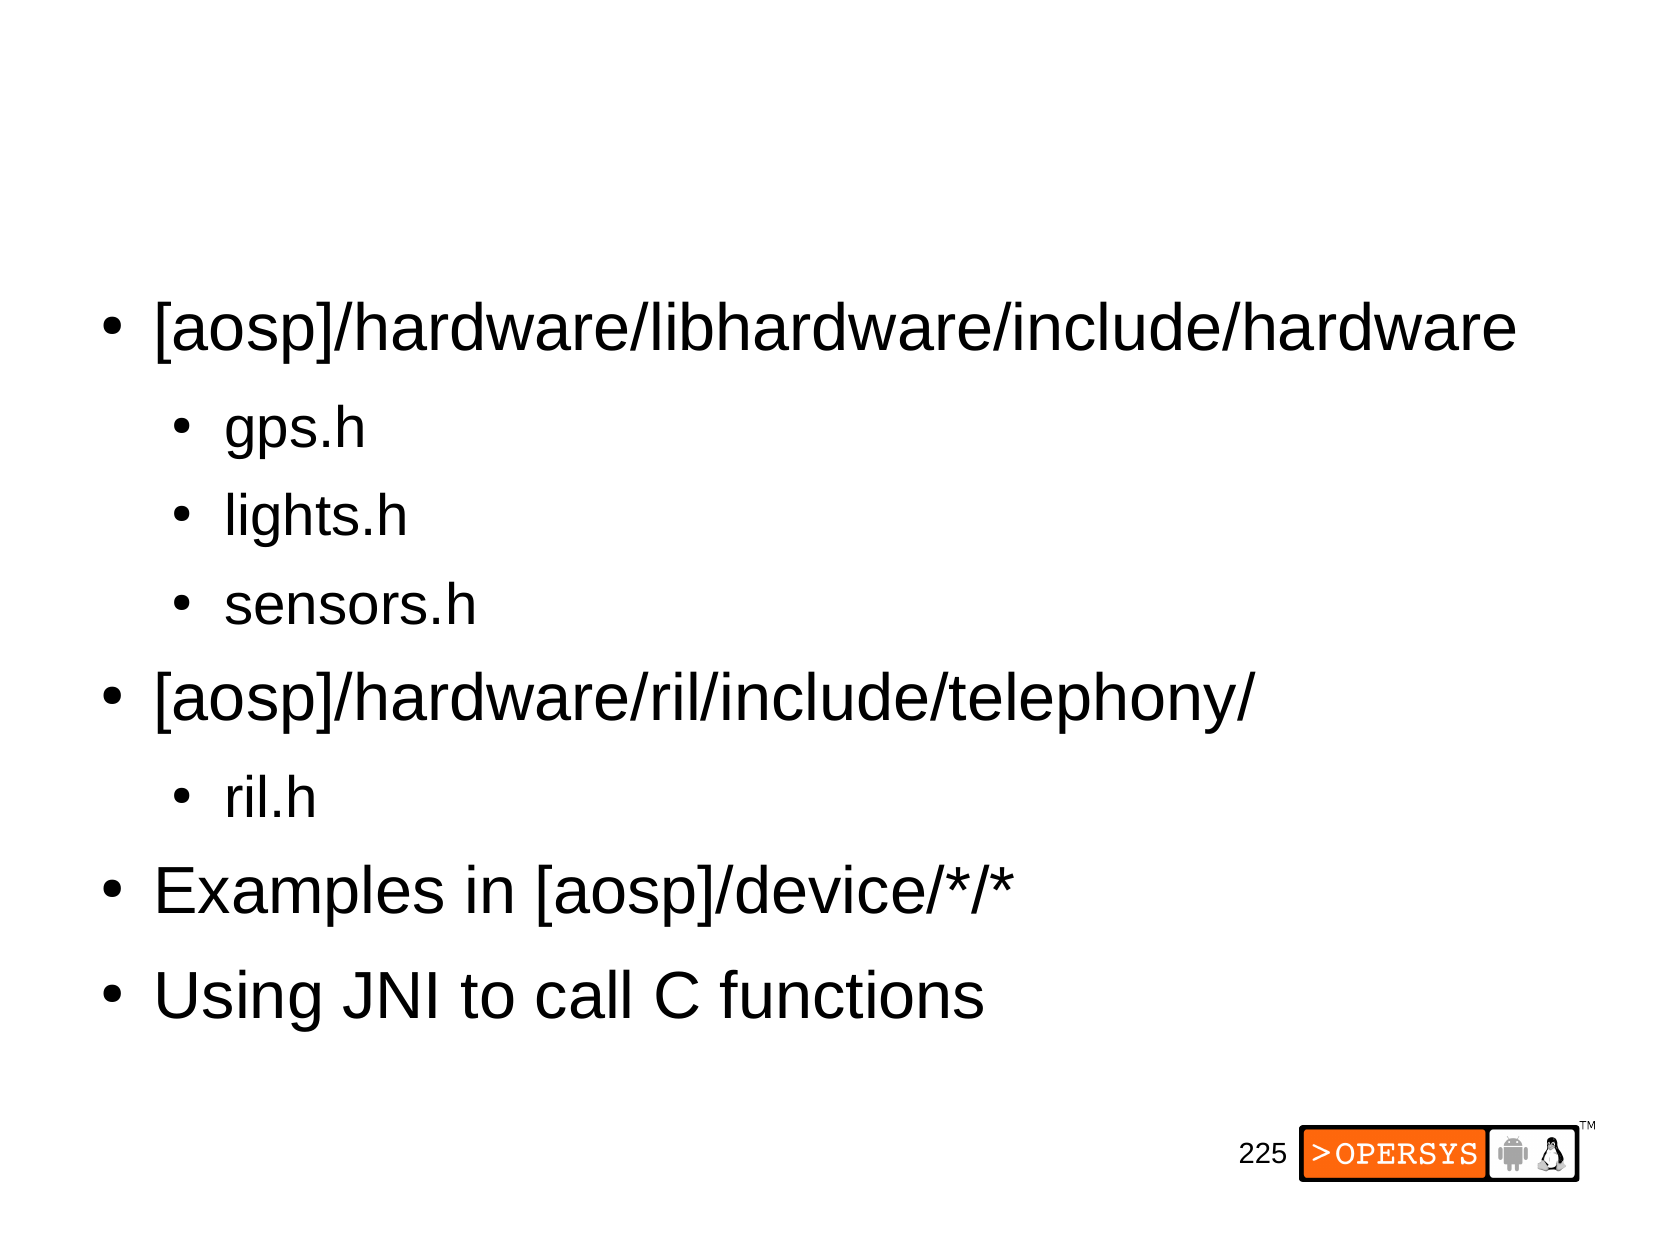

# [aosp]/hardware/libhardware/include/hardware
gps.h
lights.h
sensors.h
[aosp]/hardware/ril/include/telephony/
ril.h
Examples in [aosp]/device/*/*
Using JNI to call C functions